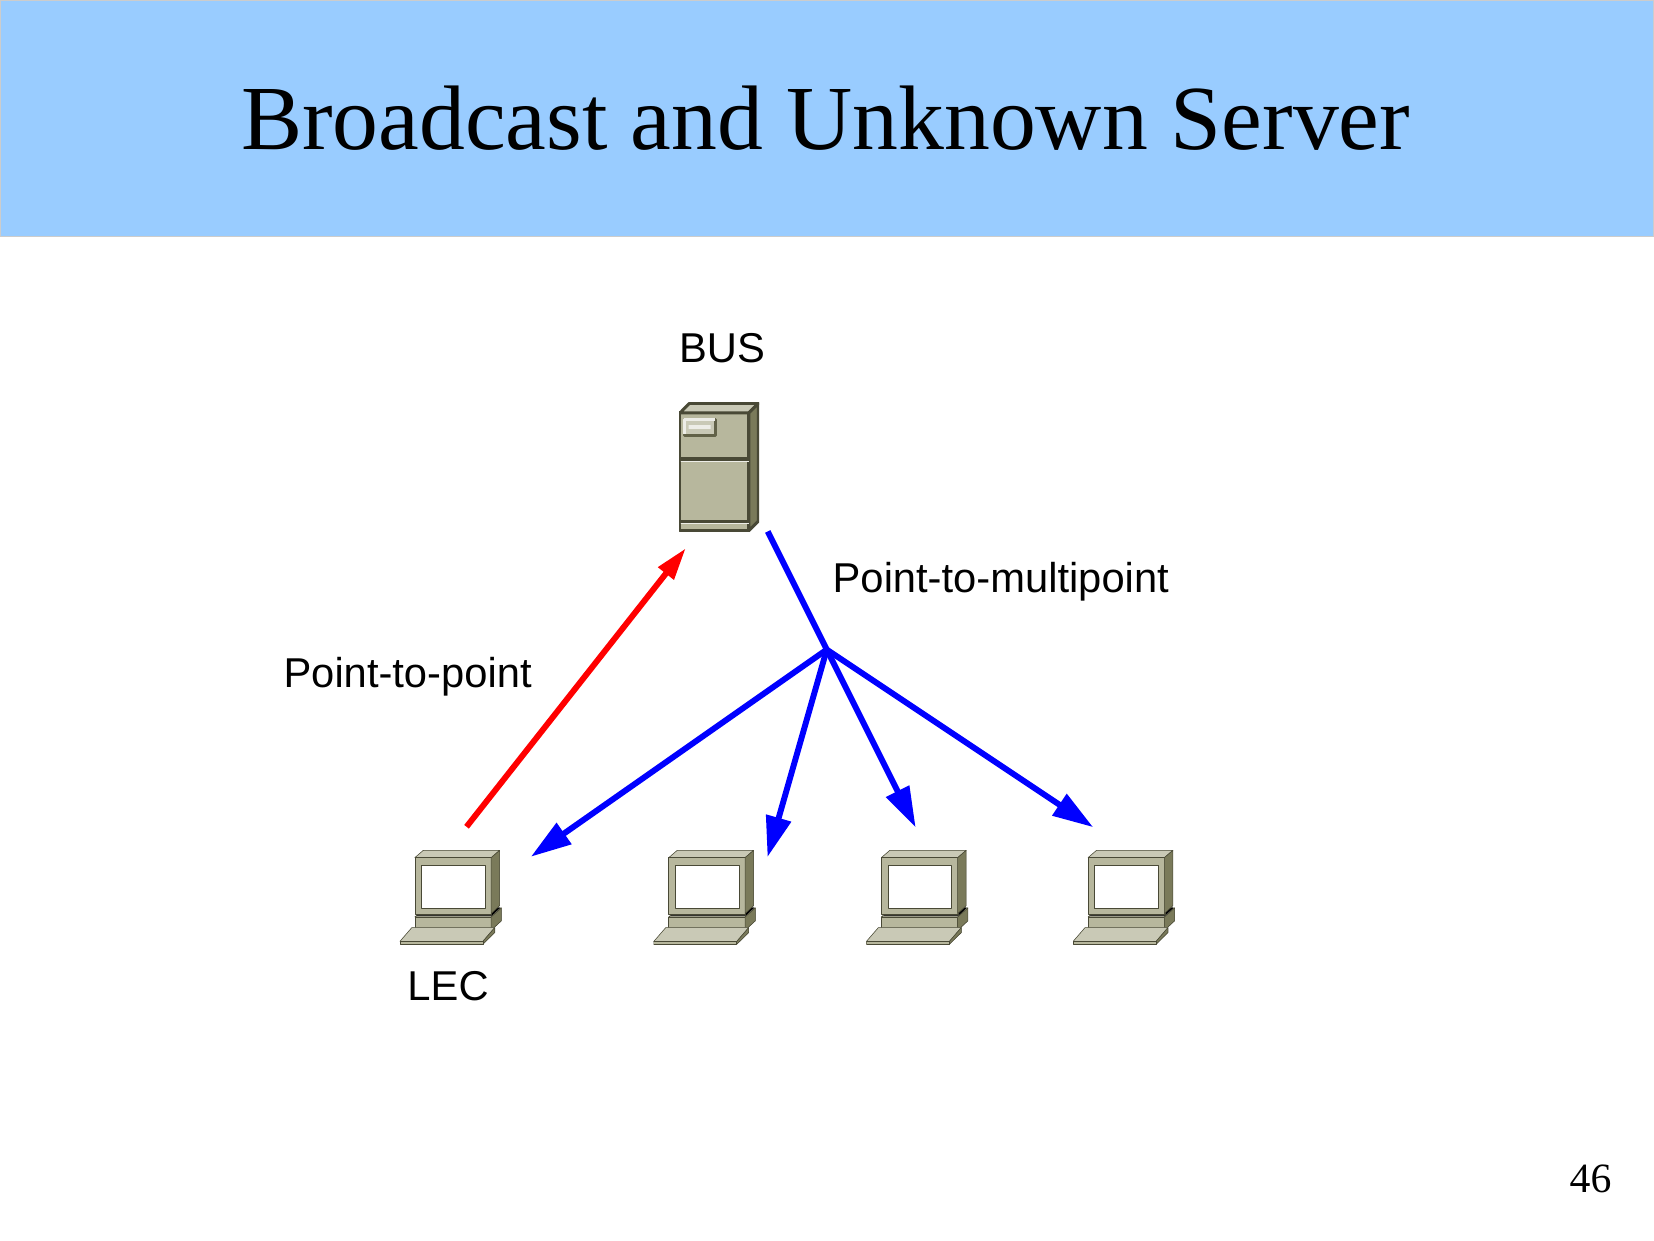

# Broadcast and Unknown Server
BUS
Point-to-multipoint
Point-to-point
LEC